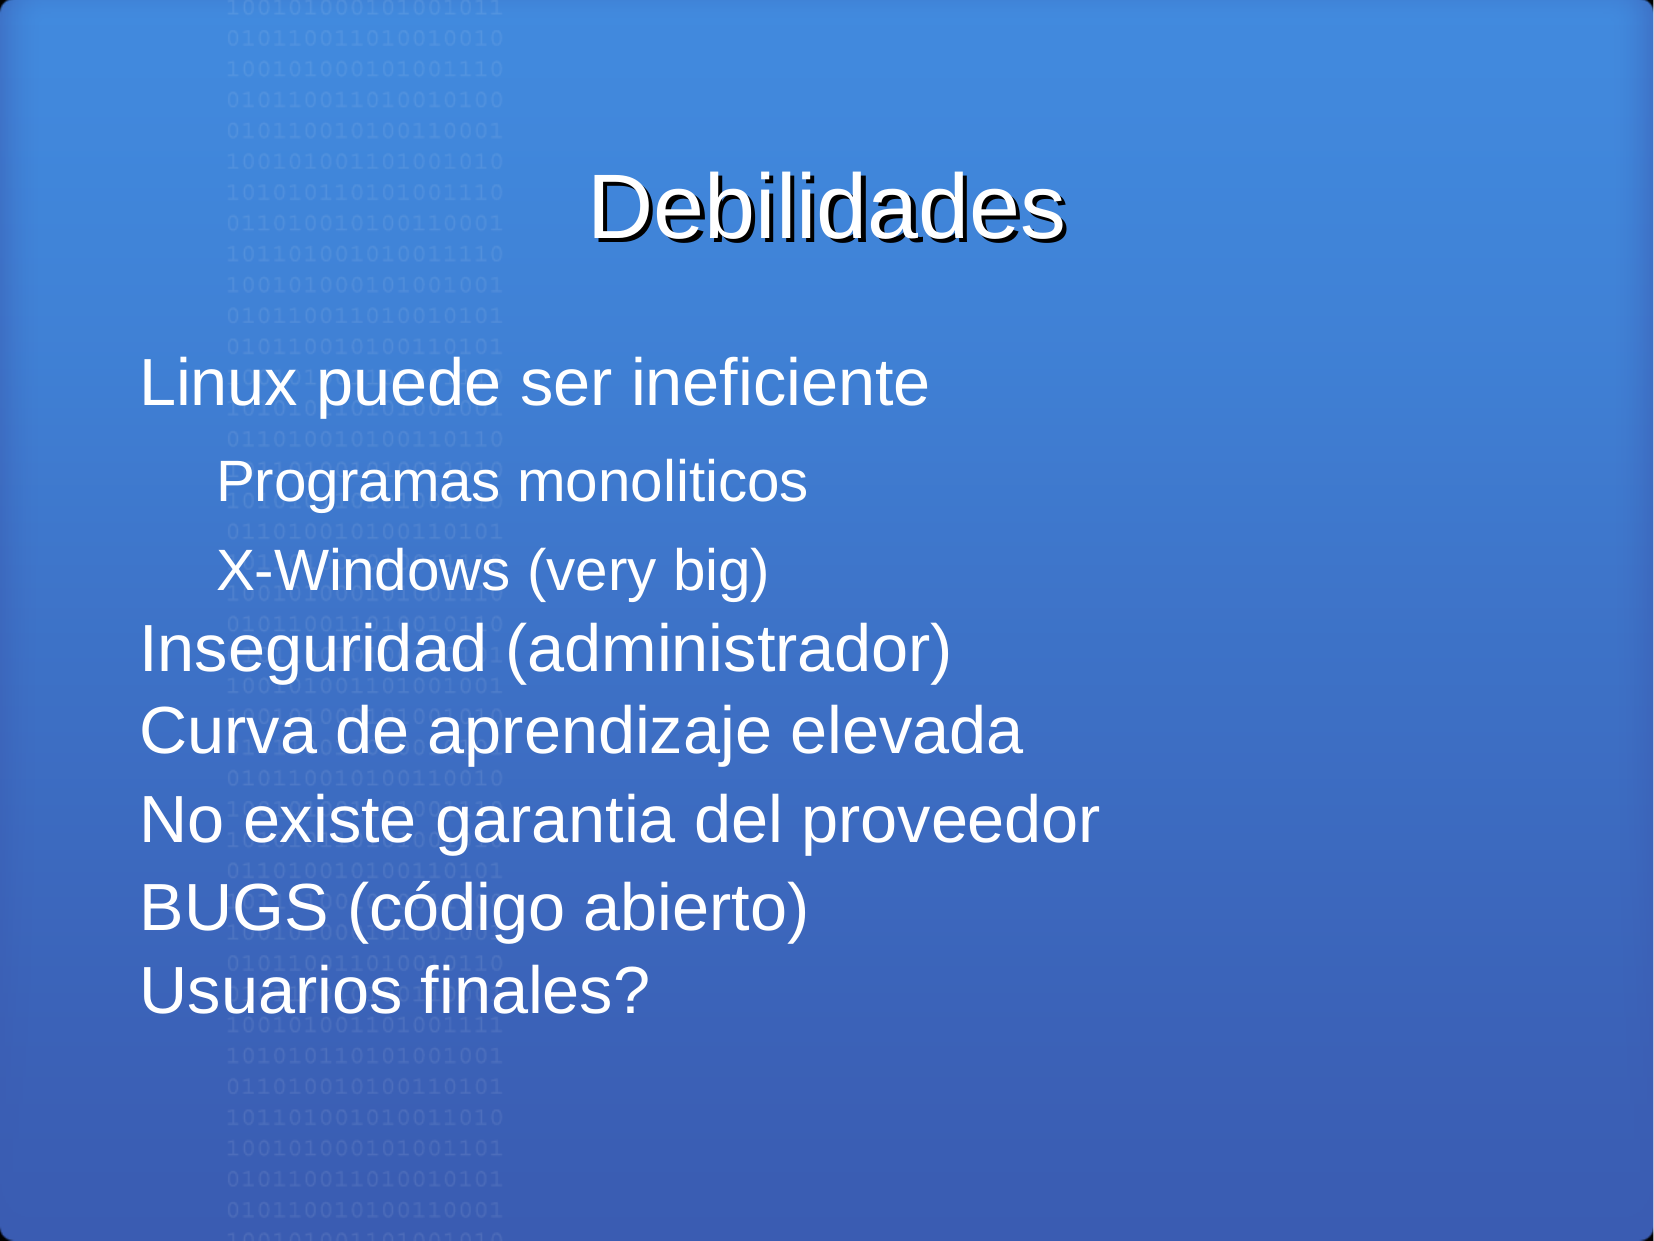

# Debilidades
Linux puede ser ineficiente
Programas monoliticos
X-Windows (very big)
Inseguridad (administrador)
Curva de aprendizaje elevada
No existe garantia del proveedor
BUGS (código abierto)
Usuarios finales?